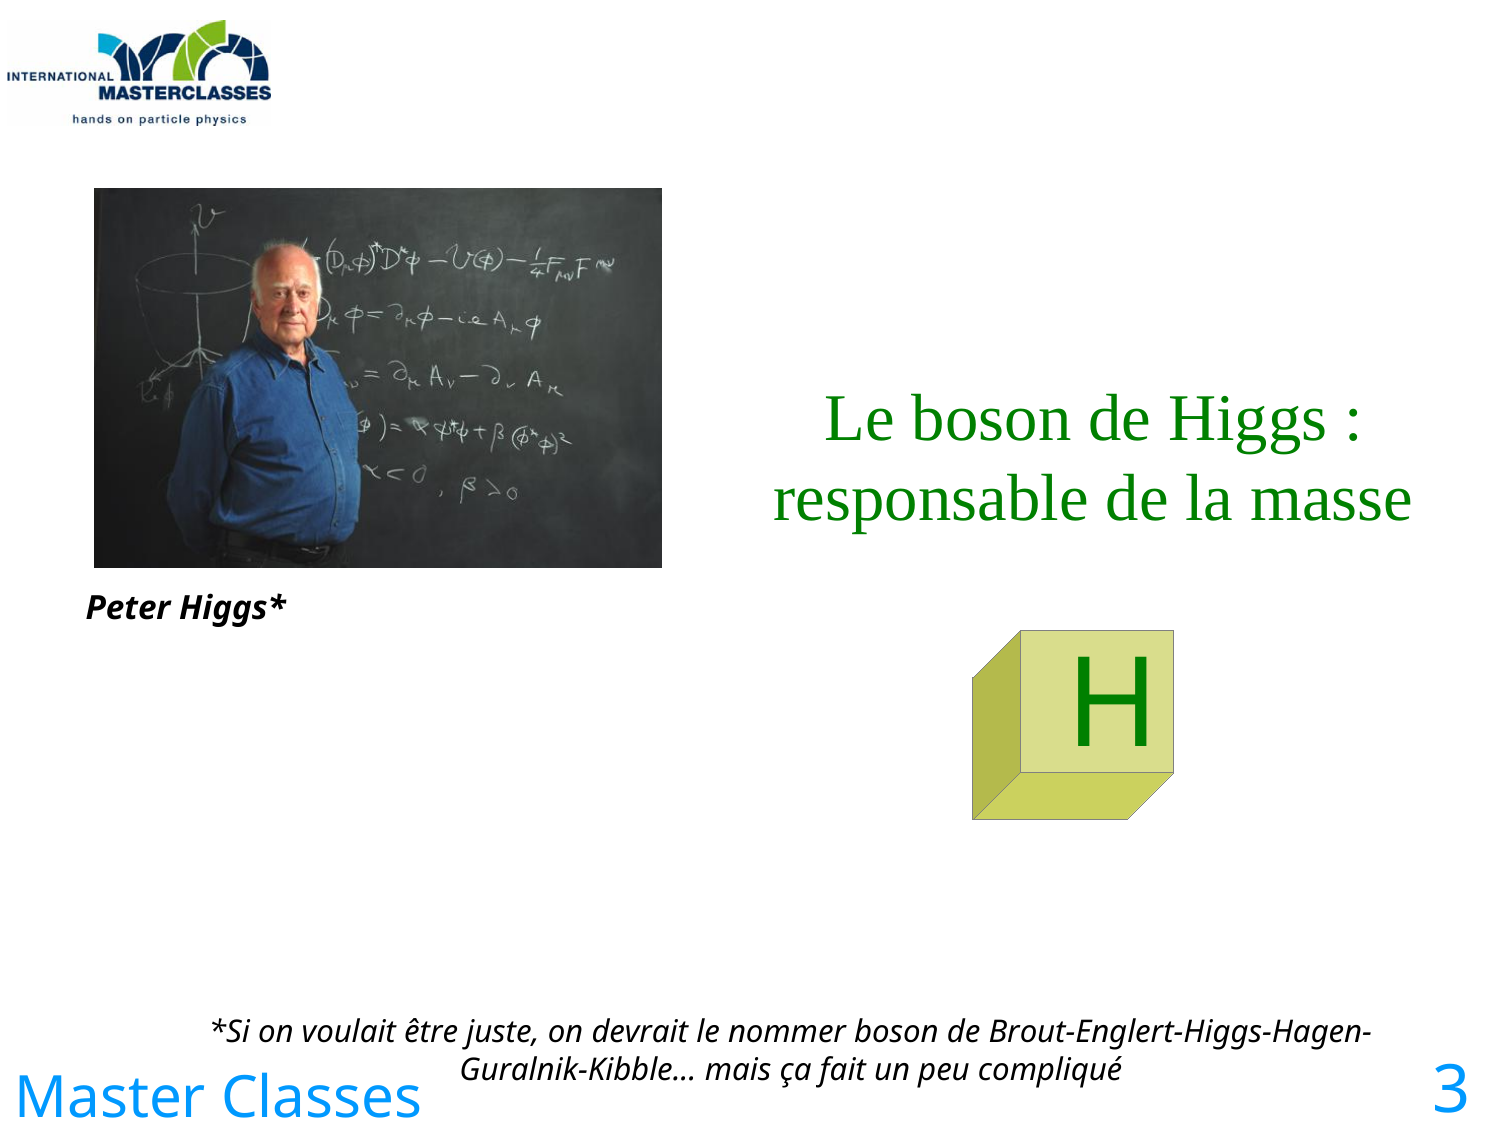

Le boson de Higgs :
responsable de la masse
Peter Higgs*
H
*Si on voulait être juste, on devrait le nommer boson de Brout-Englert-Higgs-Hagen-Guralnik-Kibble... mais ça fait un peu compliqué
38
Master Classes 2013